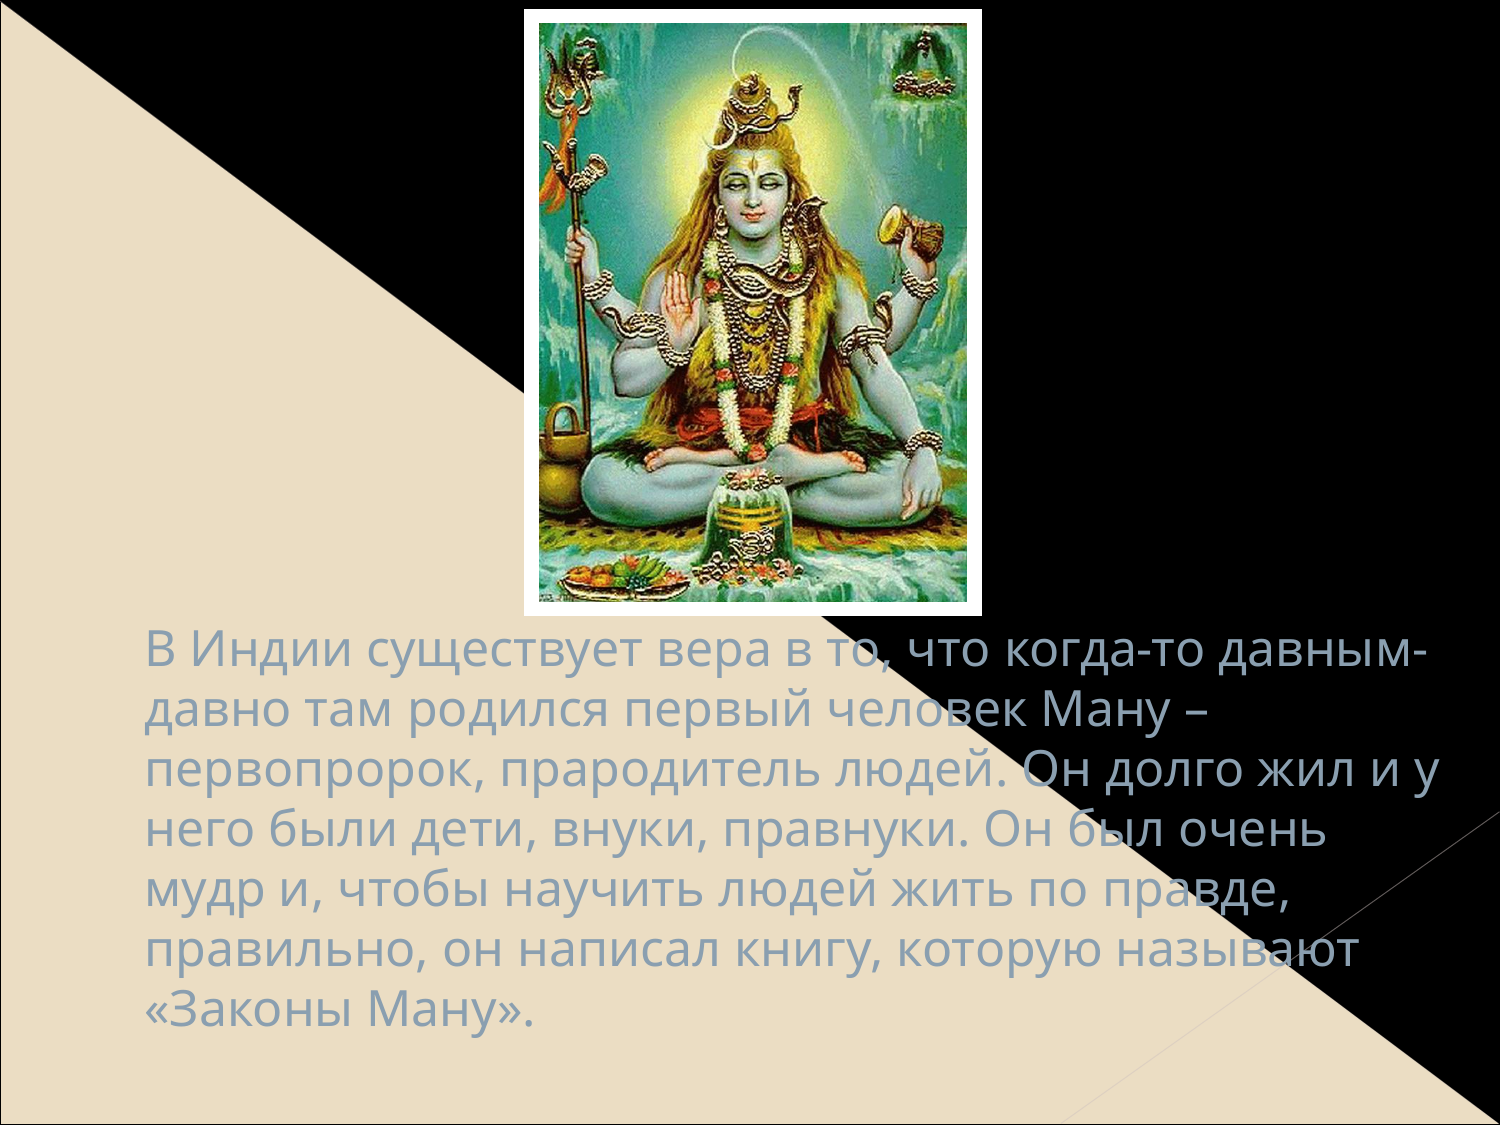

# В Индии существует вера в то, что когда-то давным-давно там родился первый человек Ману – первопророк, прародитель людей. Он долго жил и у него были дети, внуки, правнуки. Он был очень мудр и, чтобы научить людей жить по правде, правильно, он написал книгу, которую называют «Законы Ману».